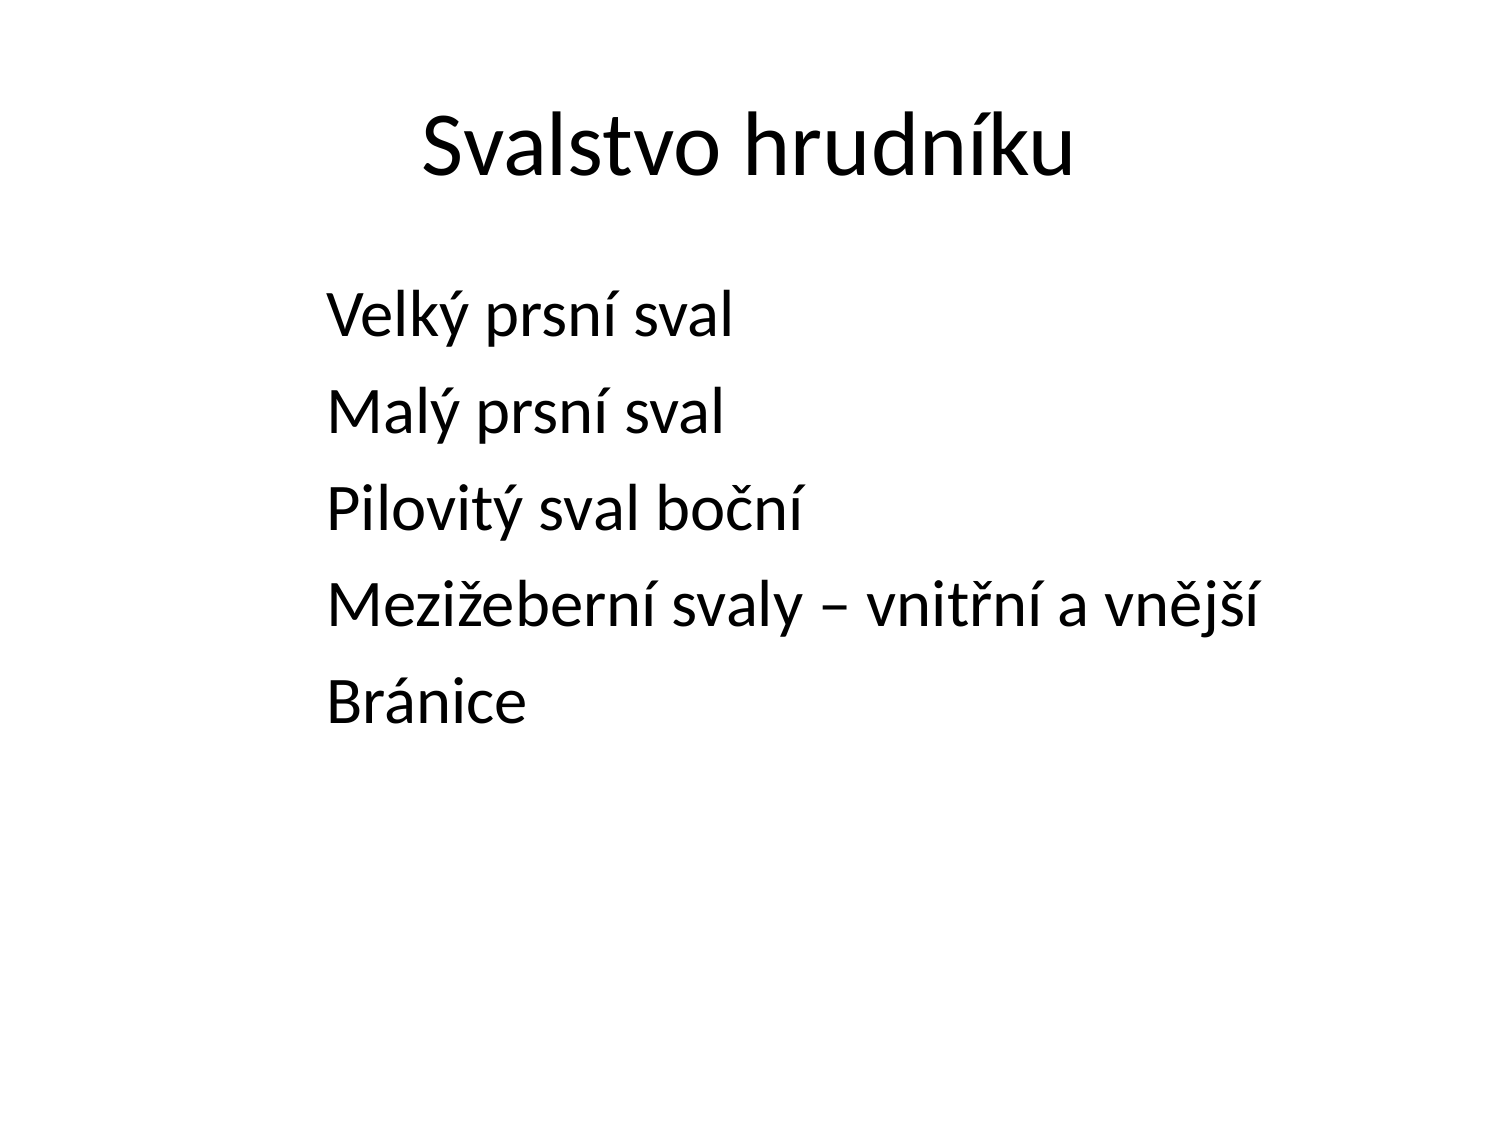

# Svalstvo hrudníku
 Velký prsní sval
 Malý prsní sval
 Pilovitý sval boční
 Mezižeberní svaly – vnitřní a vnější
 Bránice